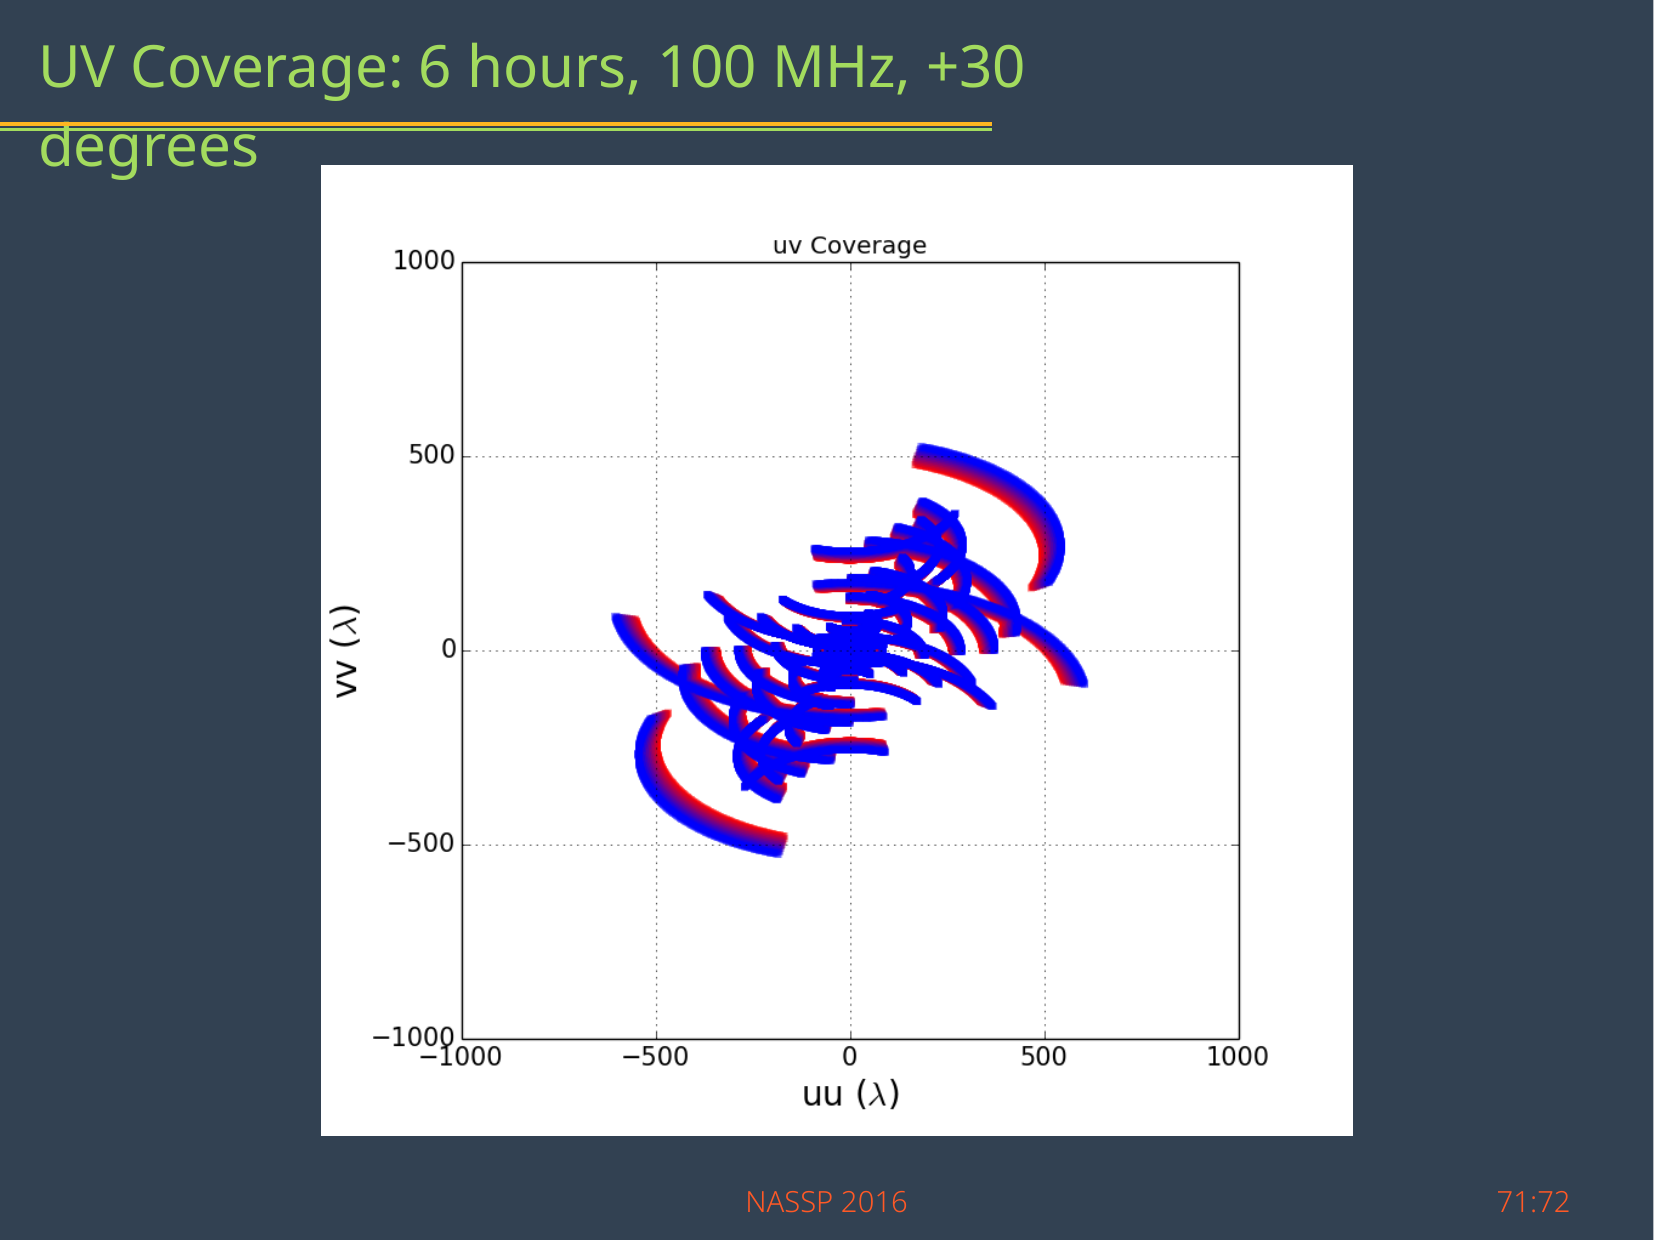

UV Coverage: 6 hours, 100 MHz, +30 degrees
NASSP 2016
71